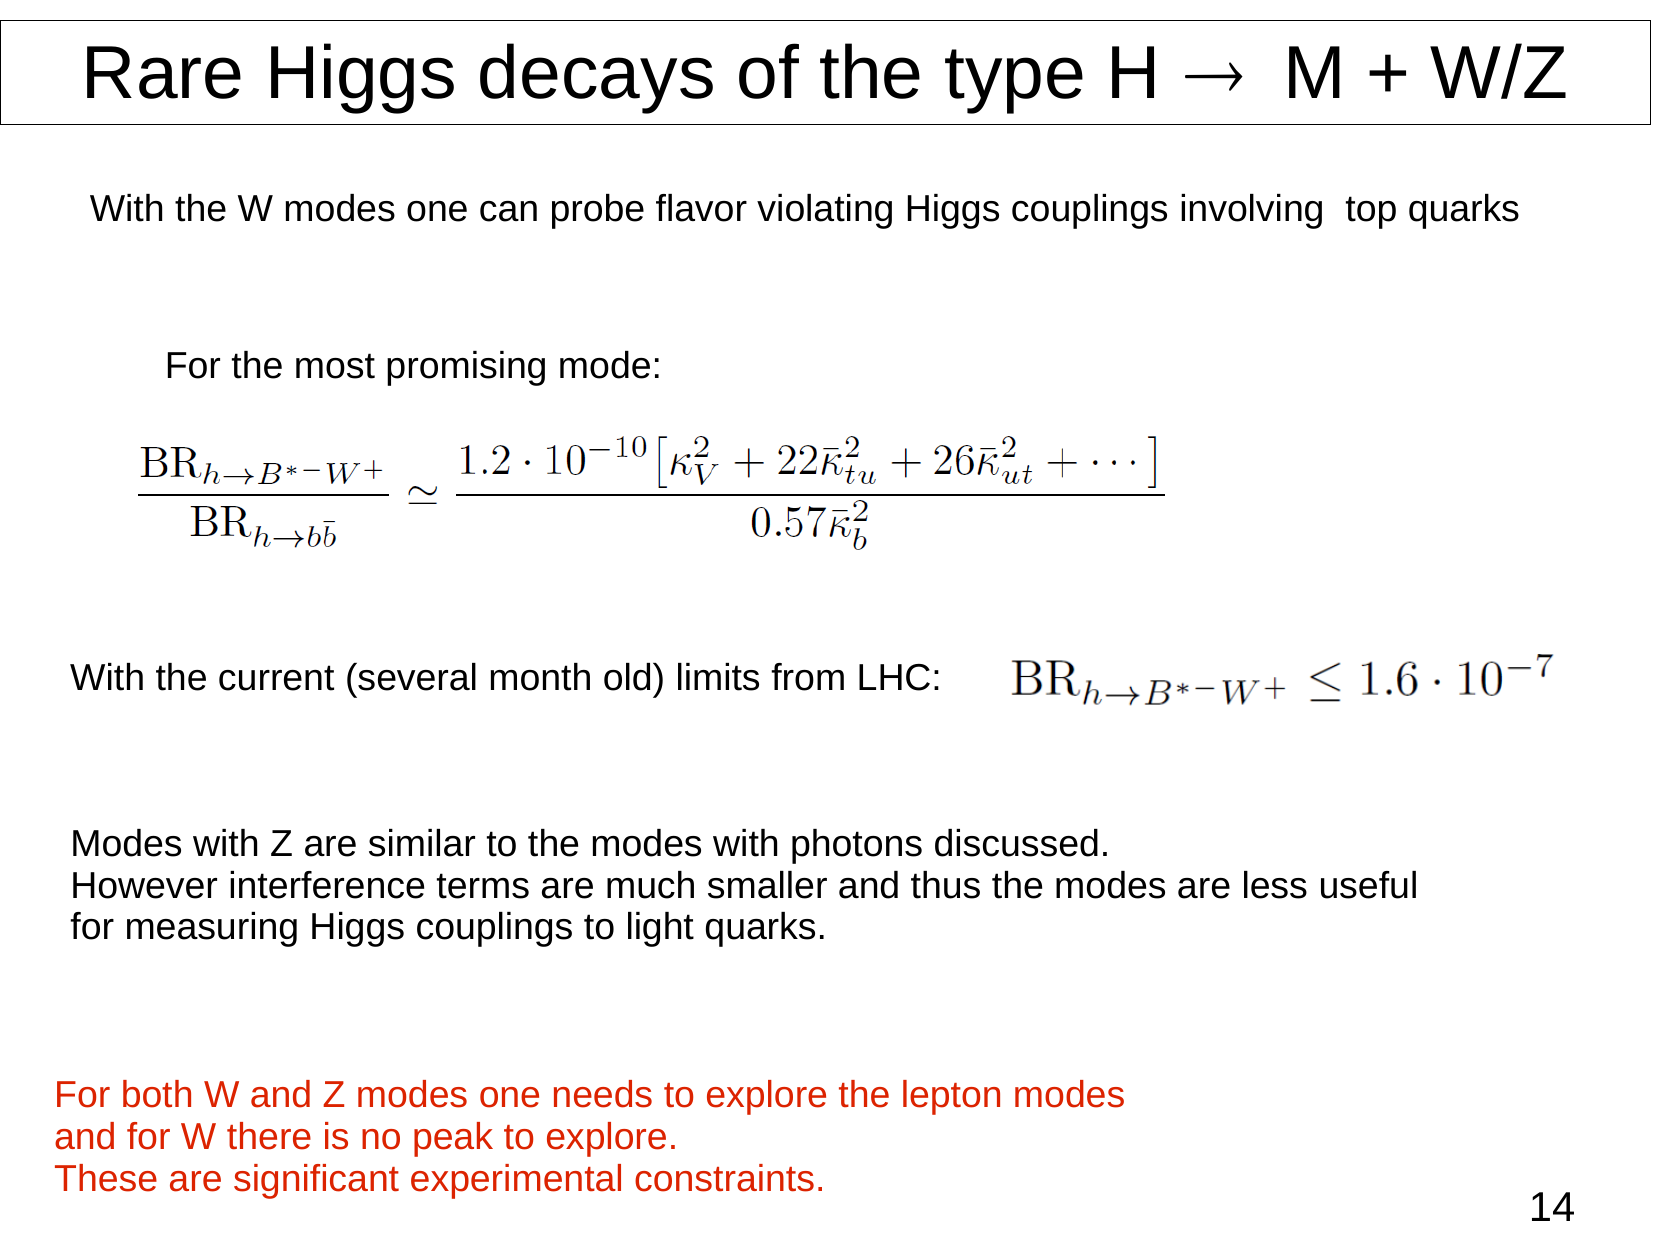

# Rare Higgs decays of the type H  M + W/Z
With the W modes one can probe flavor violating Higgs couplings involving top quarks
For the most promising mode:
With the current (several month old) limits from LHC:
Modes with Z are similar to the modes with photons discussed.
However interference terms are much smaller and thus the modes are less useful
for measuring Higgs couplings to light quarks.
For both W and Z modes one needs to explore the lepton modes
and for W there is no peak to explore.
These are significant experimental constraints.